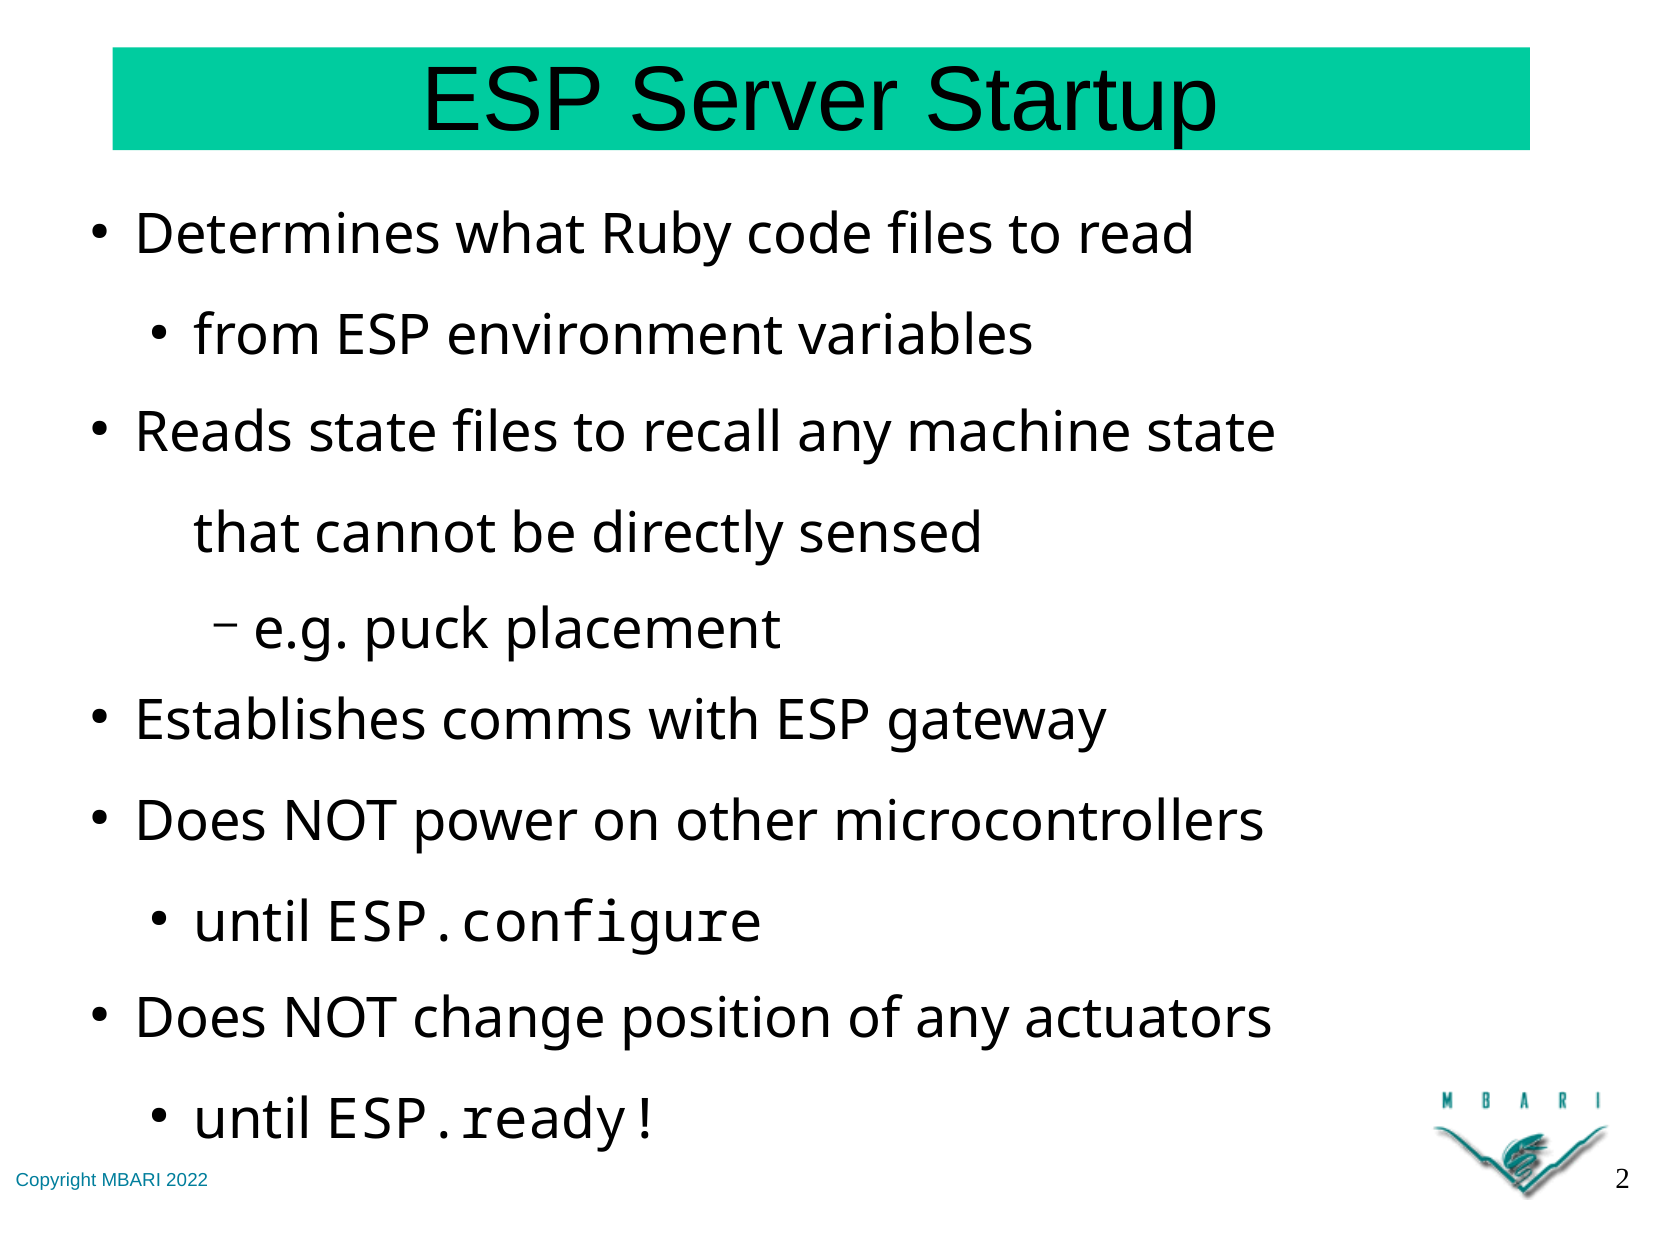

# ESP Server Startup
Determines what Ruby code files to read
from ESP environment variables
Reads state files to recall any machine state
that cannot be directly sensed
e.g. puck placement
Establishes comms with ESP gateway
Does NOT power on other microcontrollers
until ESP.configure
Does NOT change position of any actuators
until ESP.ready!